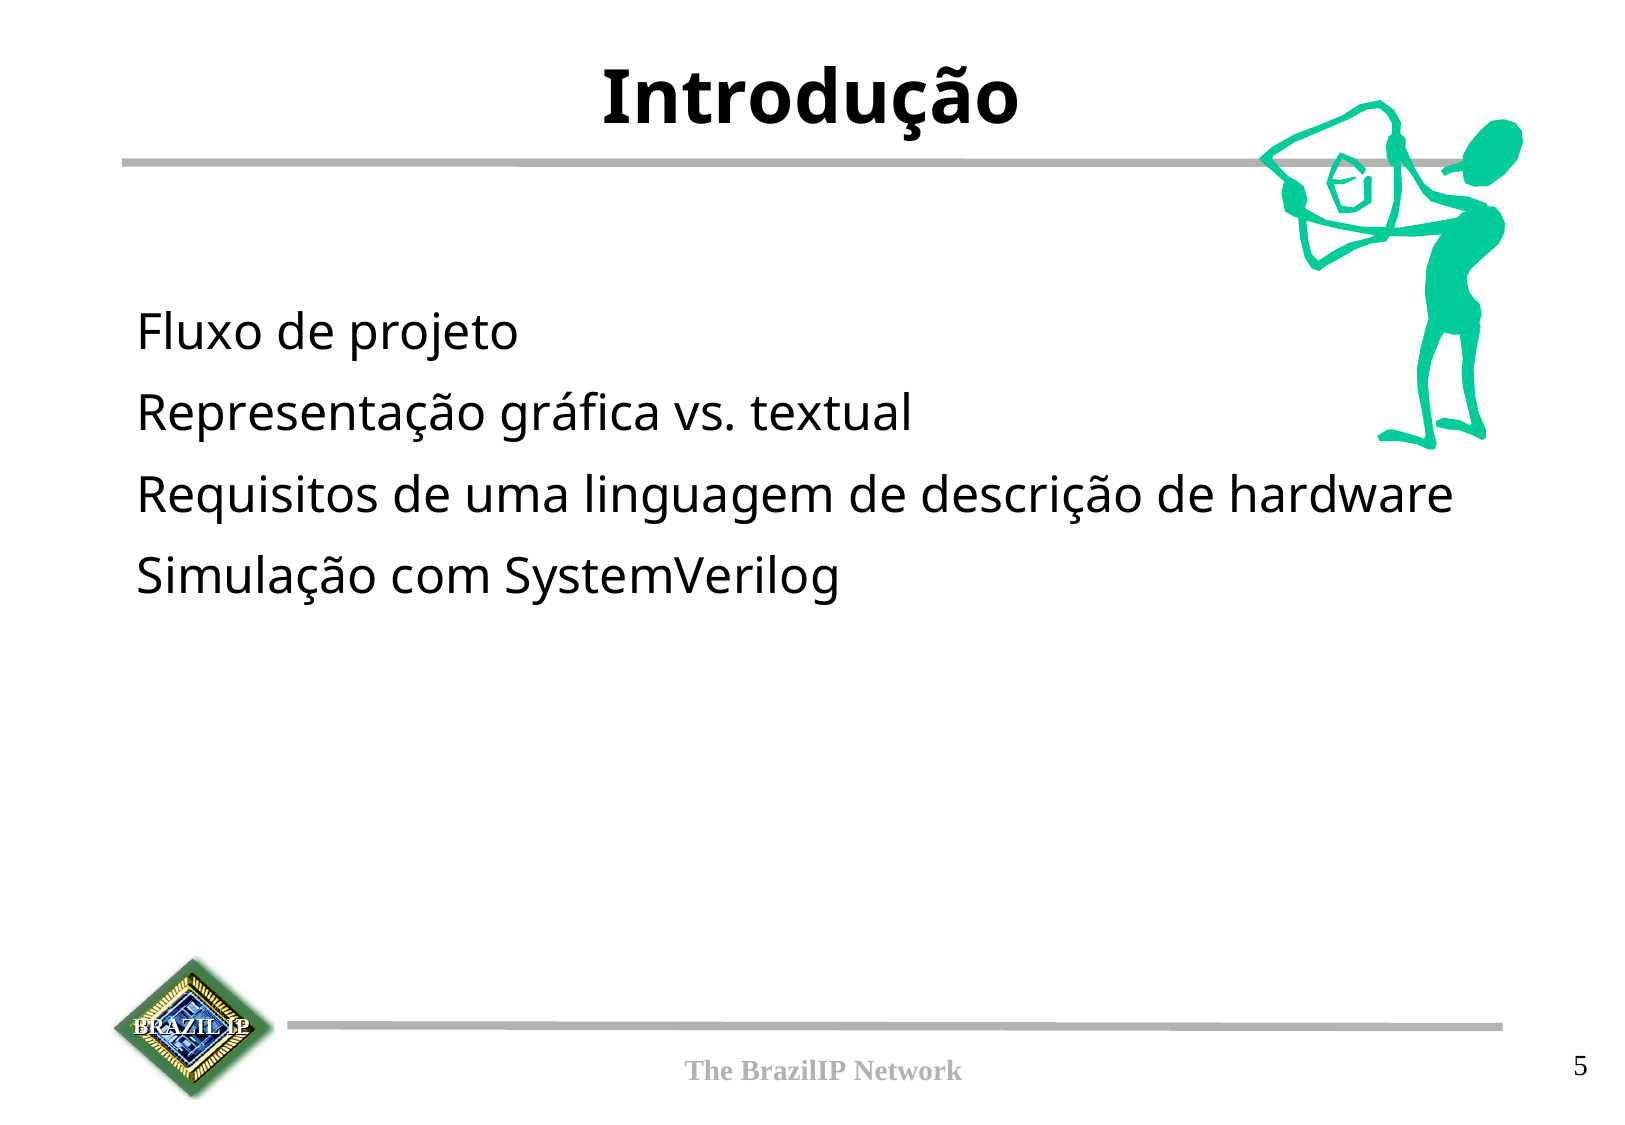

# Introdução
Fluxo de projeto
Representação gráfica vs. textual
Requisitos de uma linguagem de descrição de hardware
Simulação com SystemVerilog
5